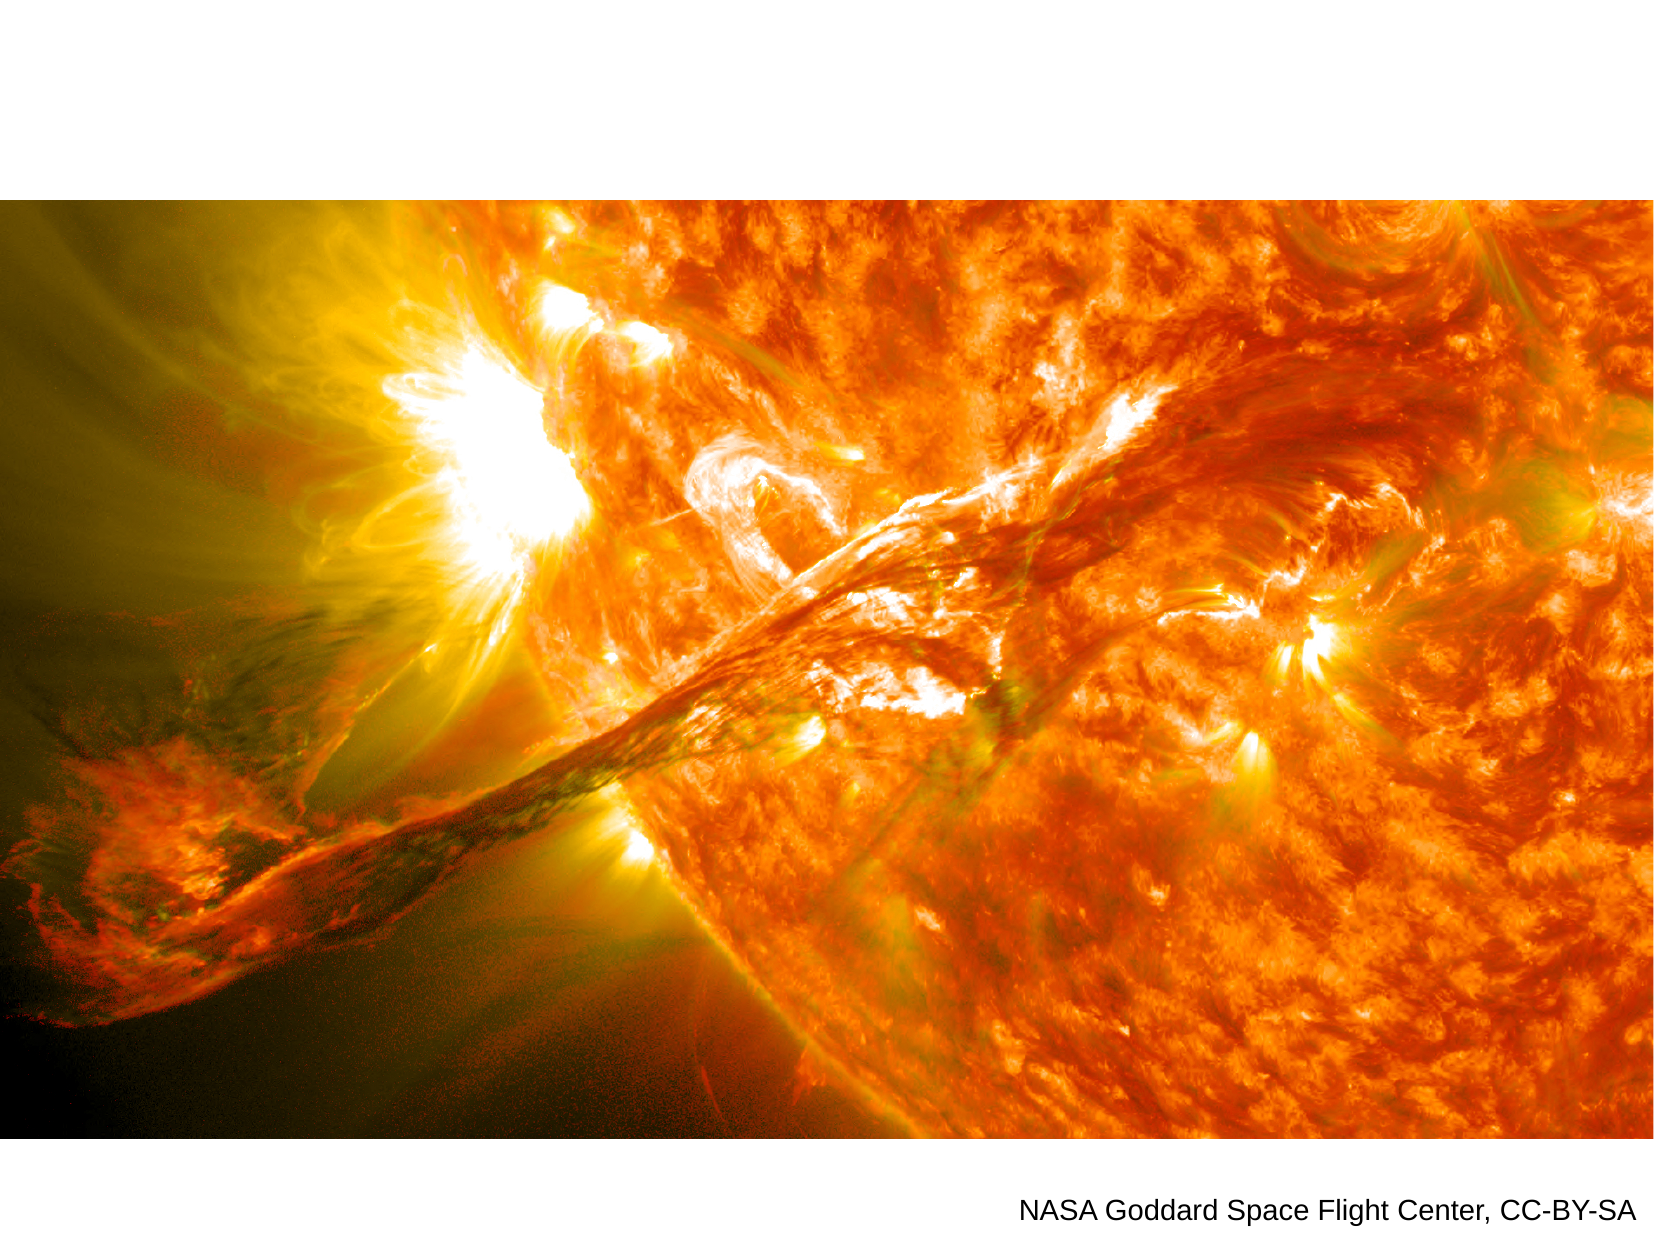

#
NASA Goddard Space Flight Center, CC-BY-SA